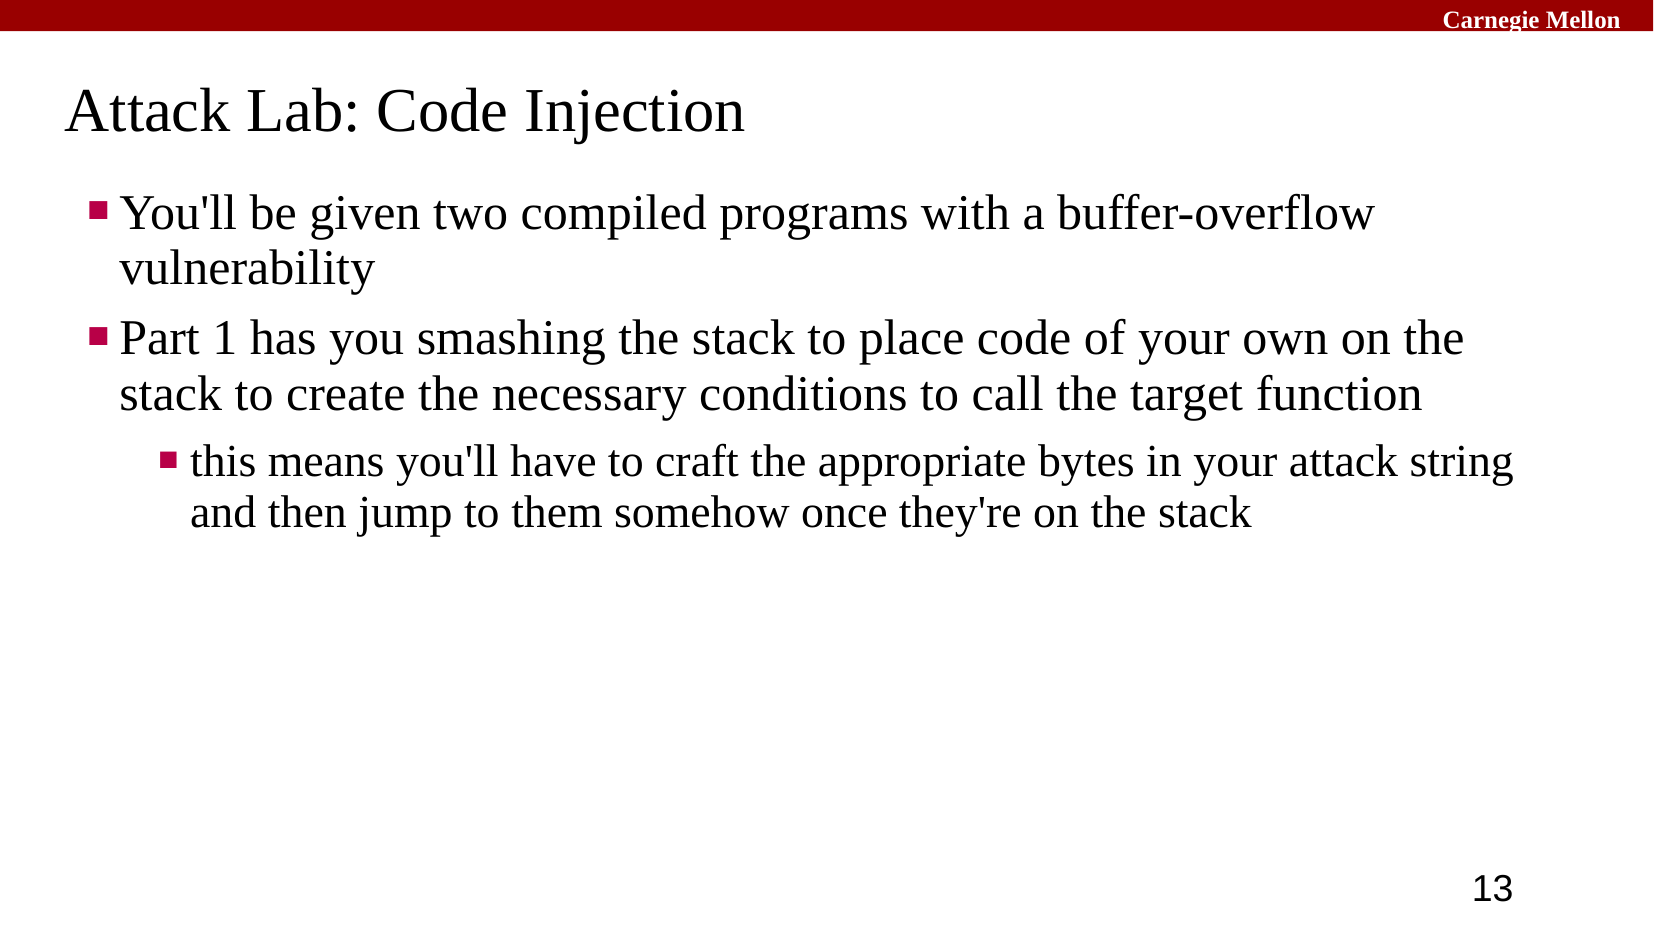

# Attack Lab: Code Injection
You'll be given two compiled programs with a buffer-overflow vulnerability
Part 1 has you smashing the stack to place code of your own on the stack to create the necessary conditions to call the target function
this means you'll have to craft the appropriate bytes in your attack string and then jump to them somehow once they're on the stack